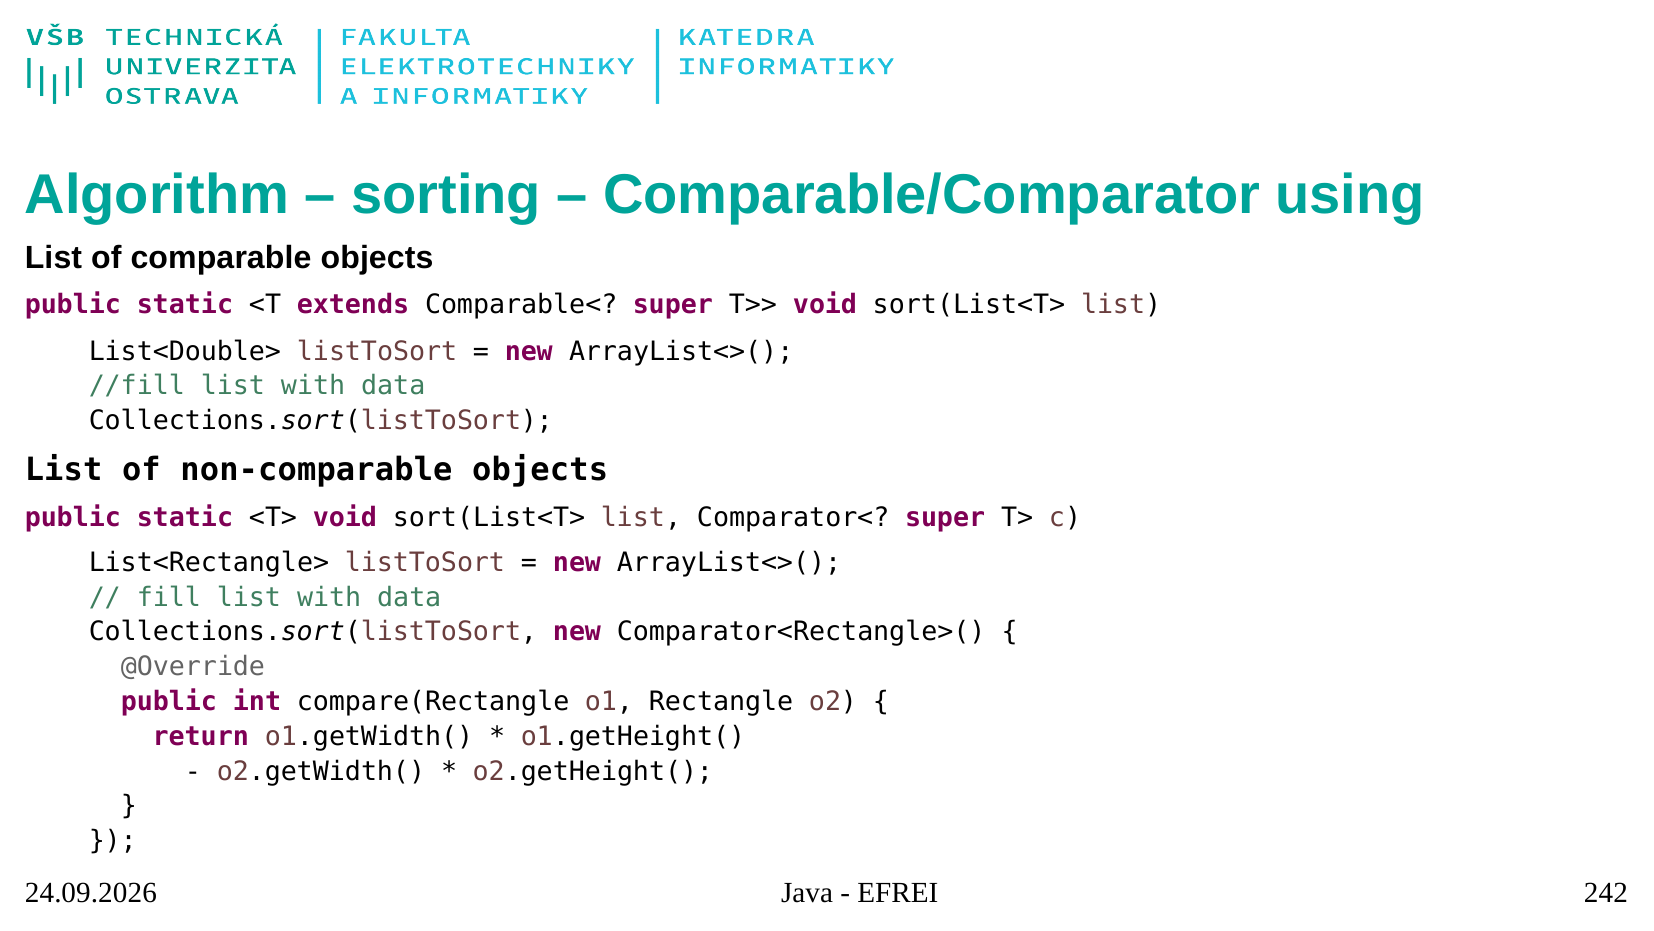

# Algorithm – sorting – Comparable/Comparator using
List of comparable objects
public static <T extends Comparable<? super T>> void sort(List<T> list)
 List<Double> listToSort = new ArrayList<>();
 //fill list with data
 Collections.sort(listToSort);
List of non-comparable objects
public static <T> void sort(List<T> list, Comparator<? super T> c)
 List<Rectangle> listToSort = new ArrayList<>();
 // fill list with data
 Collections.sort(listToSort, new Comparator<Rectangle>() {
 @Override
 public int compare(Rectangle o1, Rectangle o2) {
 return o1.getWidth() * o1.getHeight()
 - o2.getWidth() * o2.getHeight();
 }
 });
Java - EFREI
242